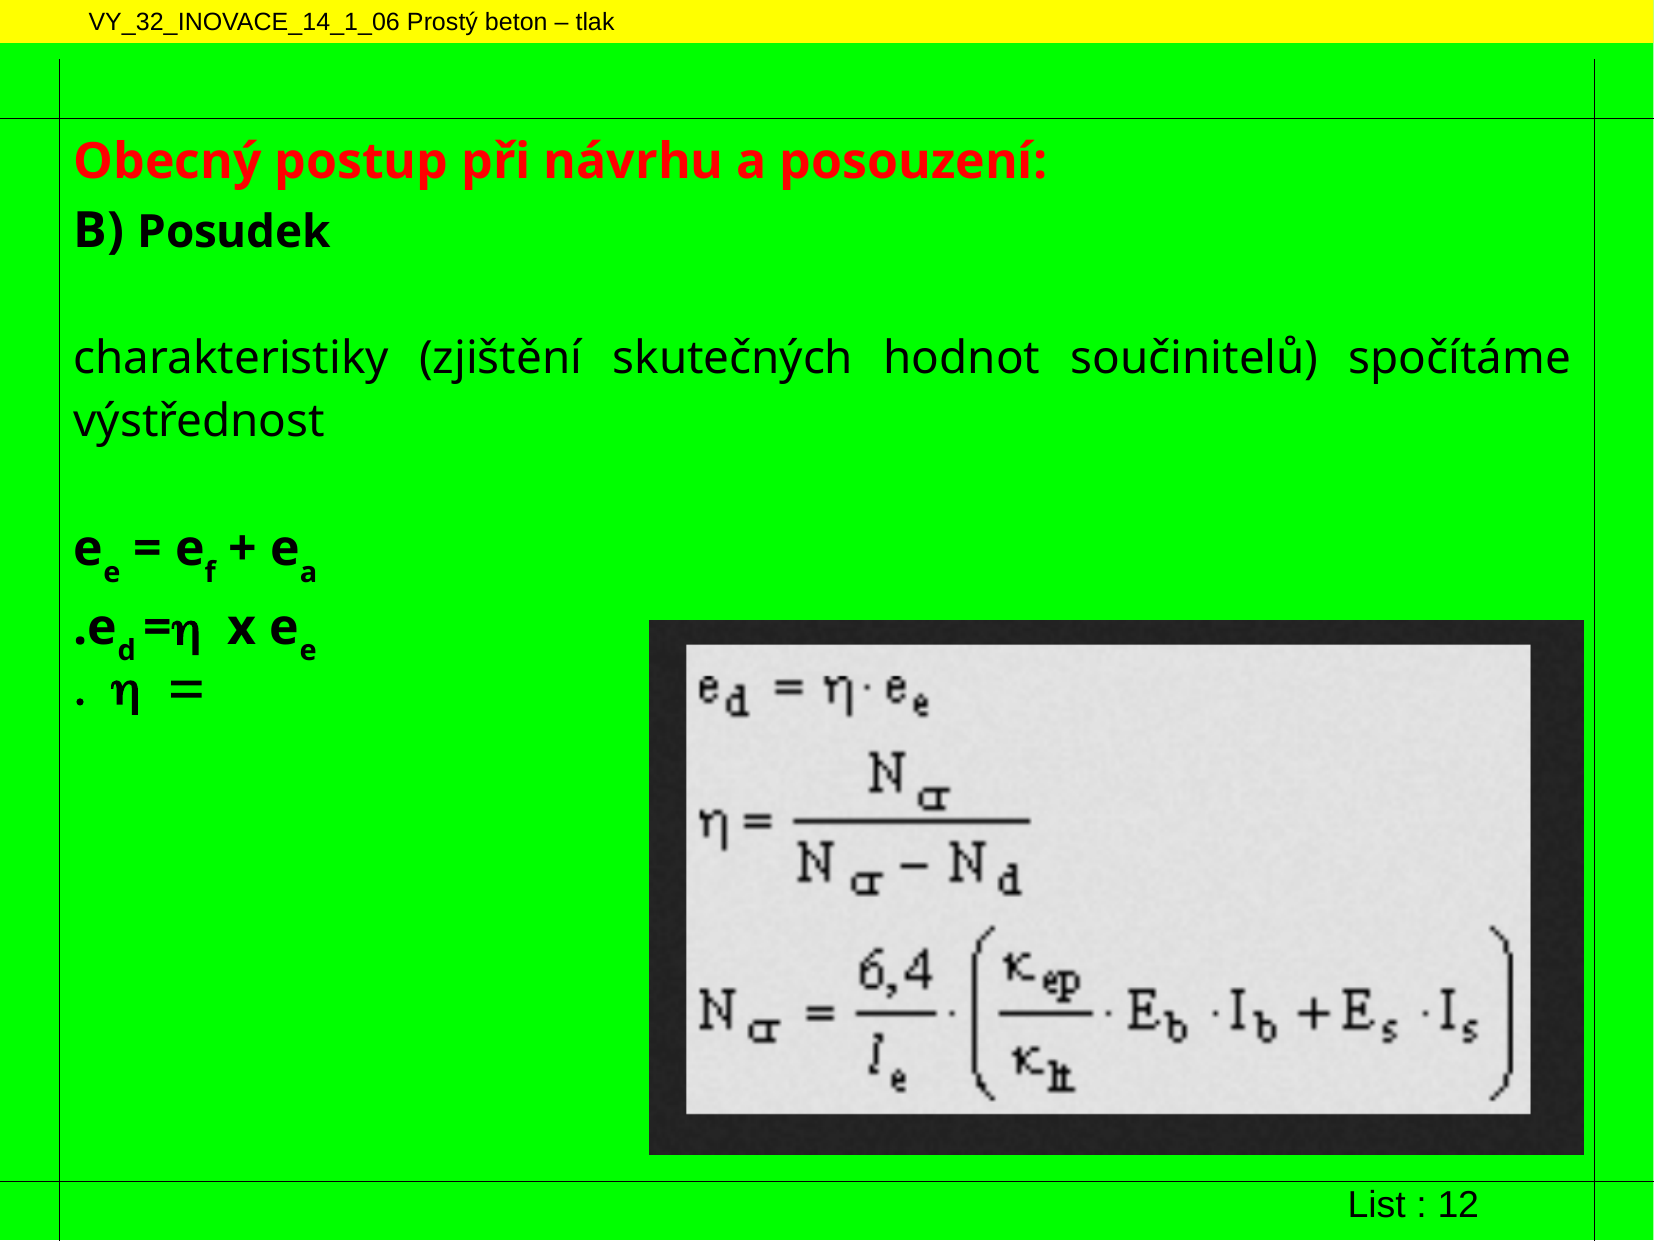

VY_32_INOVACE_14_1_06 Prostý beton – tlak
Obecný postup při návrhu a posouzení:
B) Posudek
charakteristiky (zjištění skutečných hodnot součinitelů) spočítáme výstřednost
ee = ef + ea
.ed =h x ee
. h =
List :